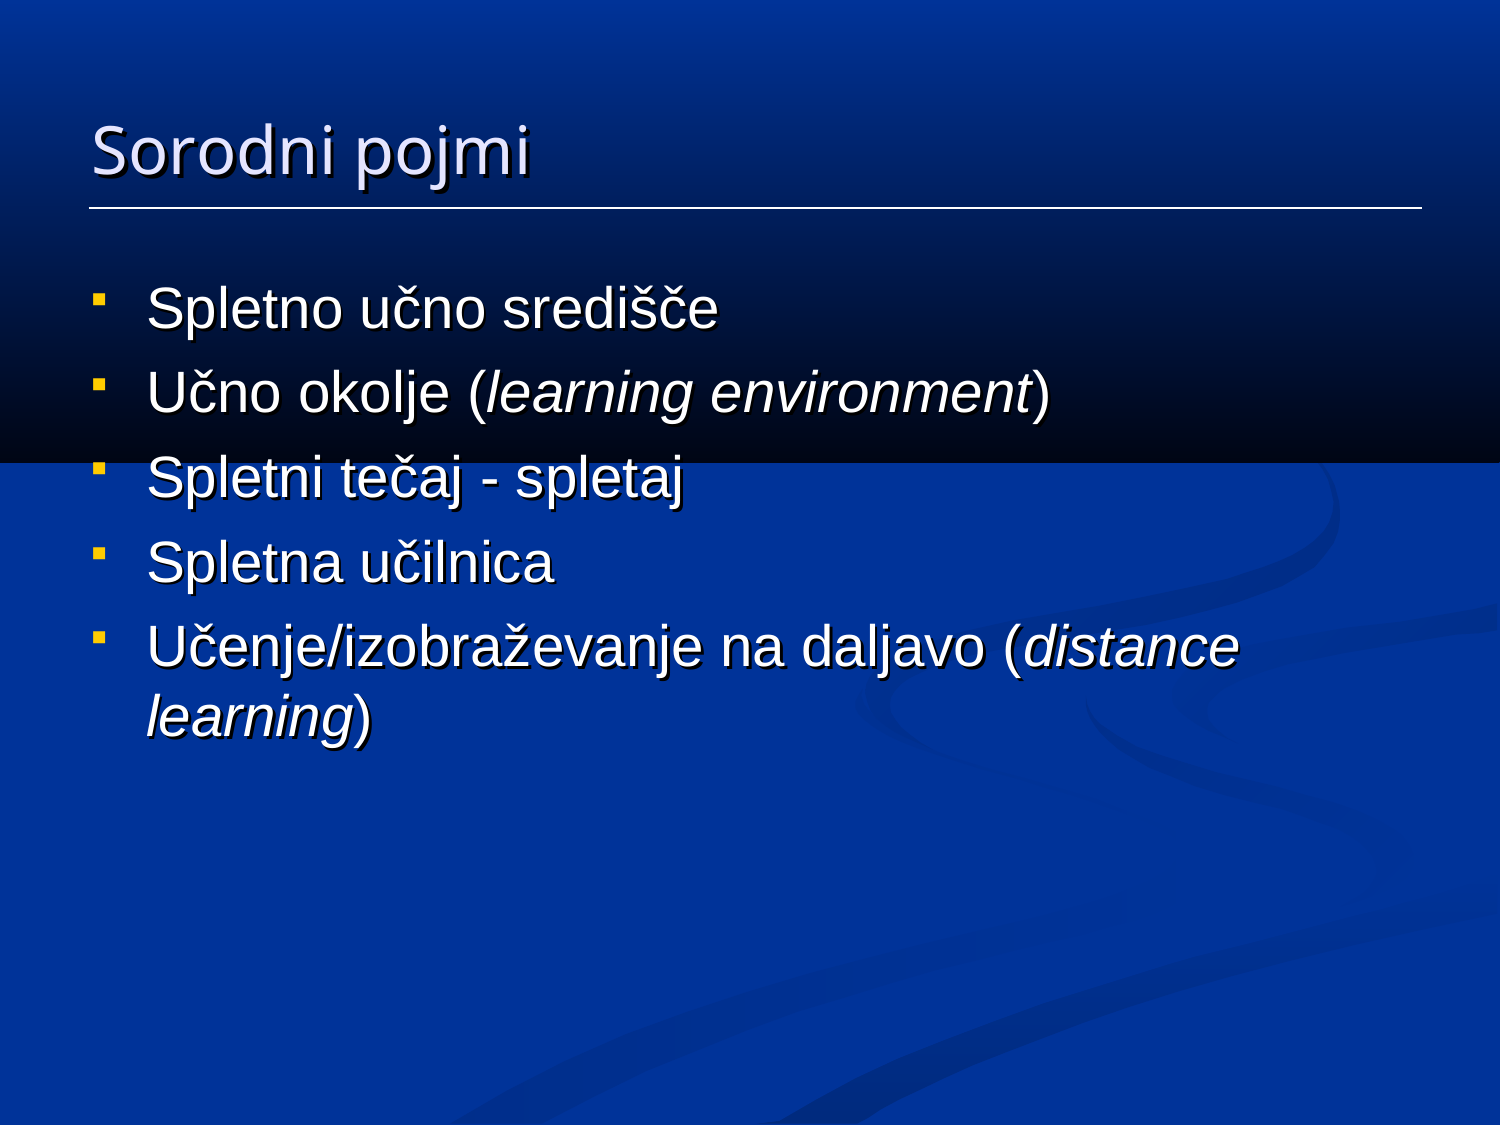

Sorodni pojmi
Spletno učno središče
Učno okolje (learning environment)
Spletni tečaj - spletaj
Spletna učilnica
Učenje/izobraževanje na daljavo (distance learning)